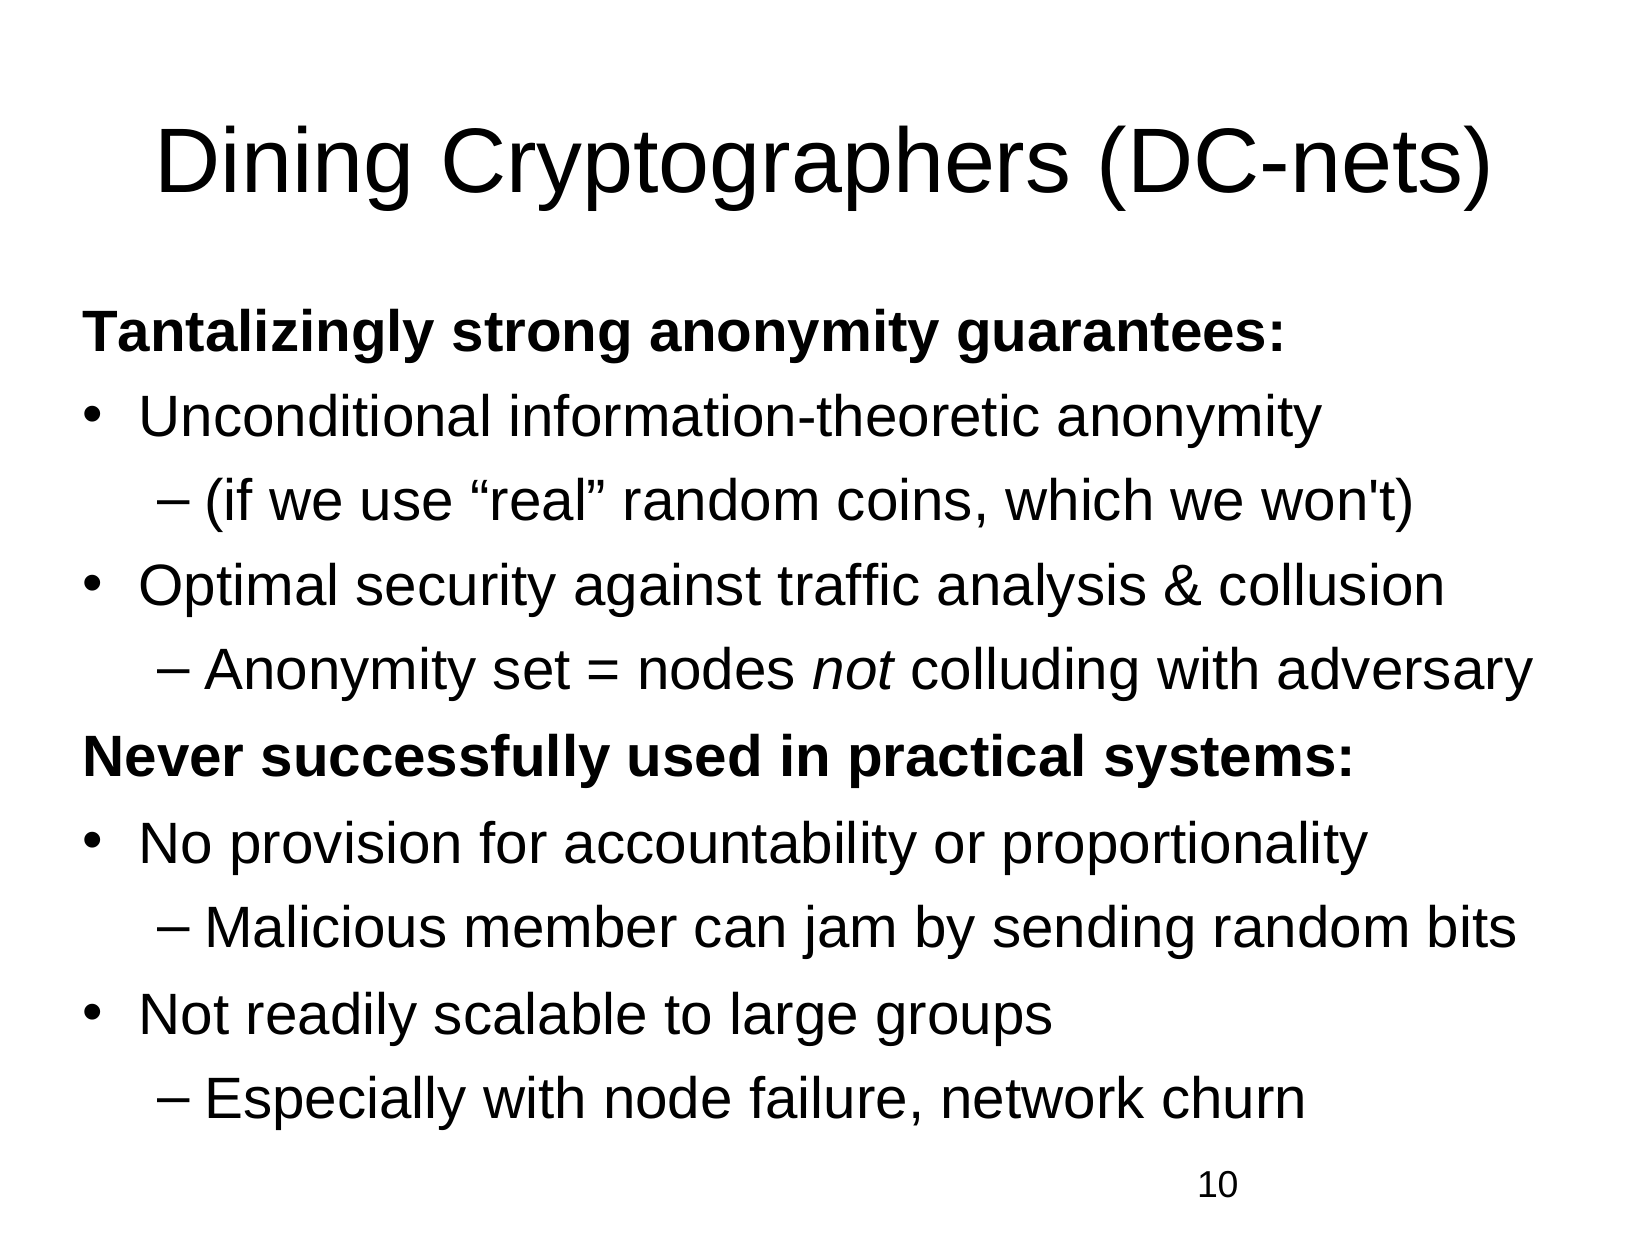

# Dining Cryptographers (DC-nets)
Tantalizingly strong anonymity guarantees:
Unconditional information-theoretic anonymity
(if we use “real” random coins, which we won't)
Optimal security against traffic analysis & collusion
Anonymity set = nodes not colluding with adversary
Never successfully used in practical systems:
No provision for accountability or proportionality
Malicious member can jam by sending random bits
Not readily scalable to large groups
Especially with node failure, network churn
10